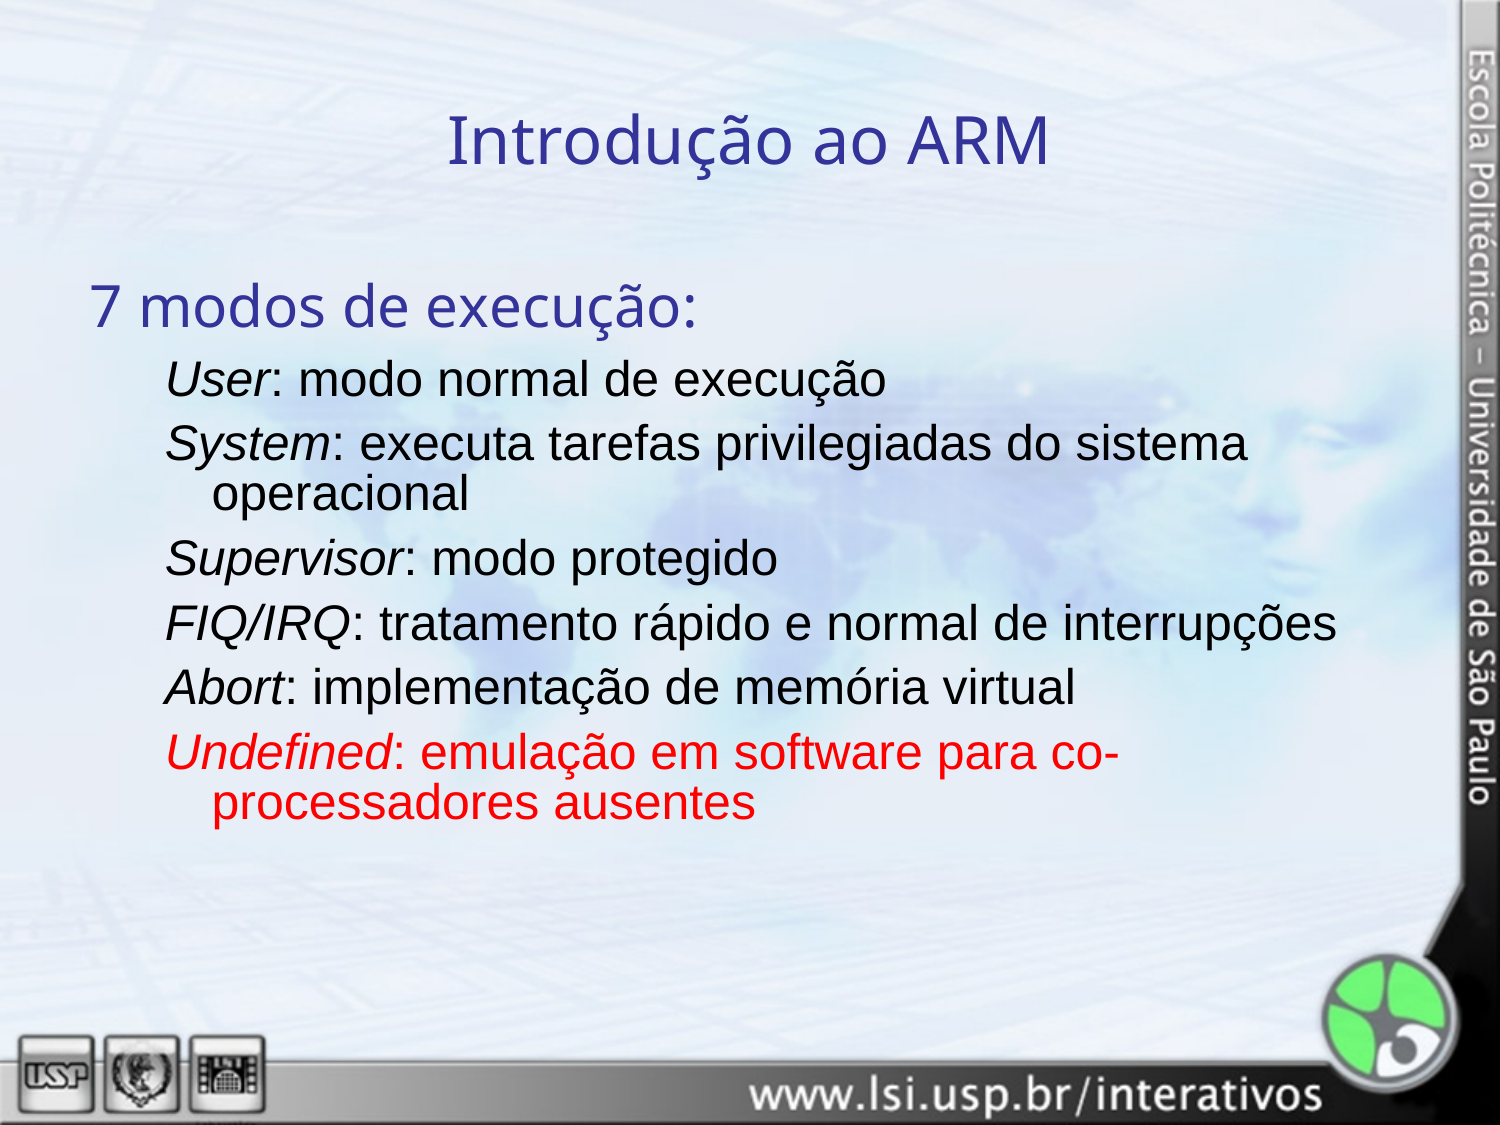

# Introdução ao ARM
7 modos de execução:
User: modo normal de execução
System: executa tarefas privilegiadas do sistema operacional
Supervisor: modo protegido
FIQ/IRQ: tratamento rápido e normal de interrupções
Abort: implementação de memória virtual
Undefined: emulação em software para co-processadores ausentes